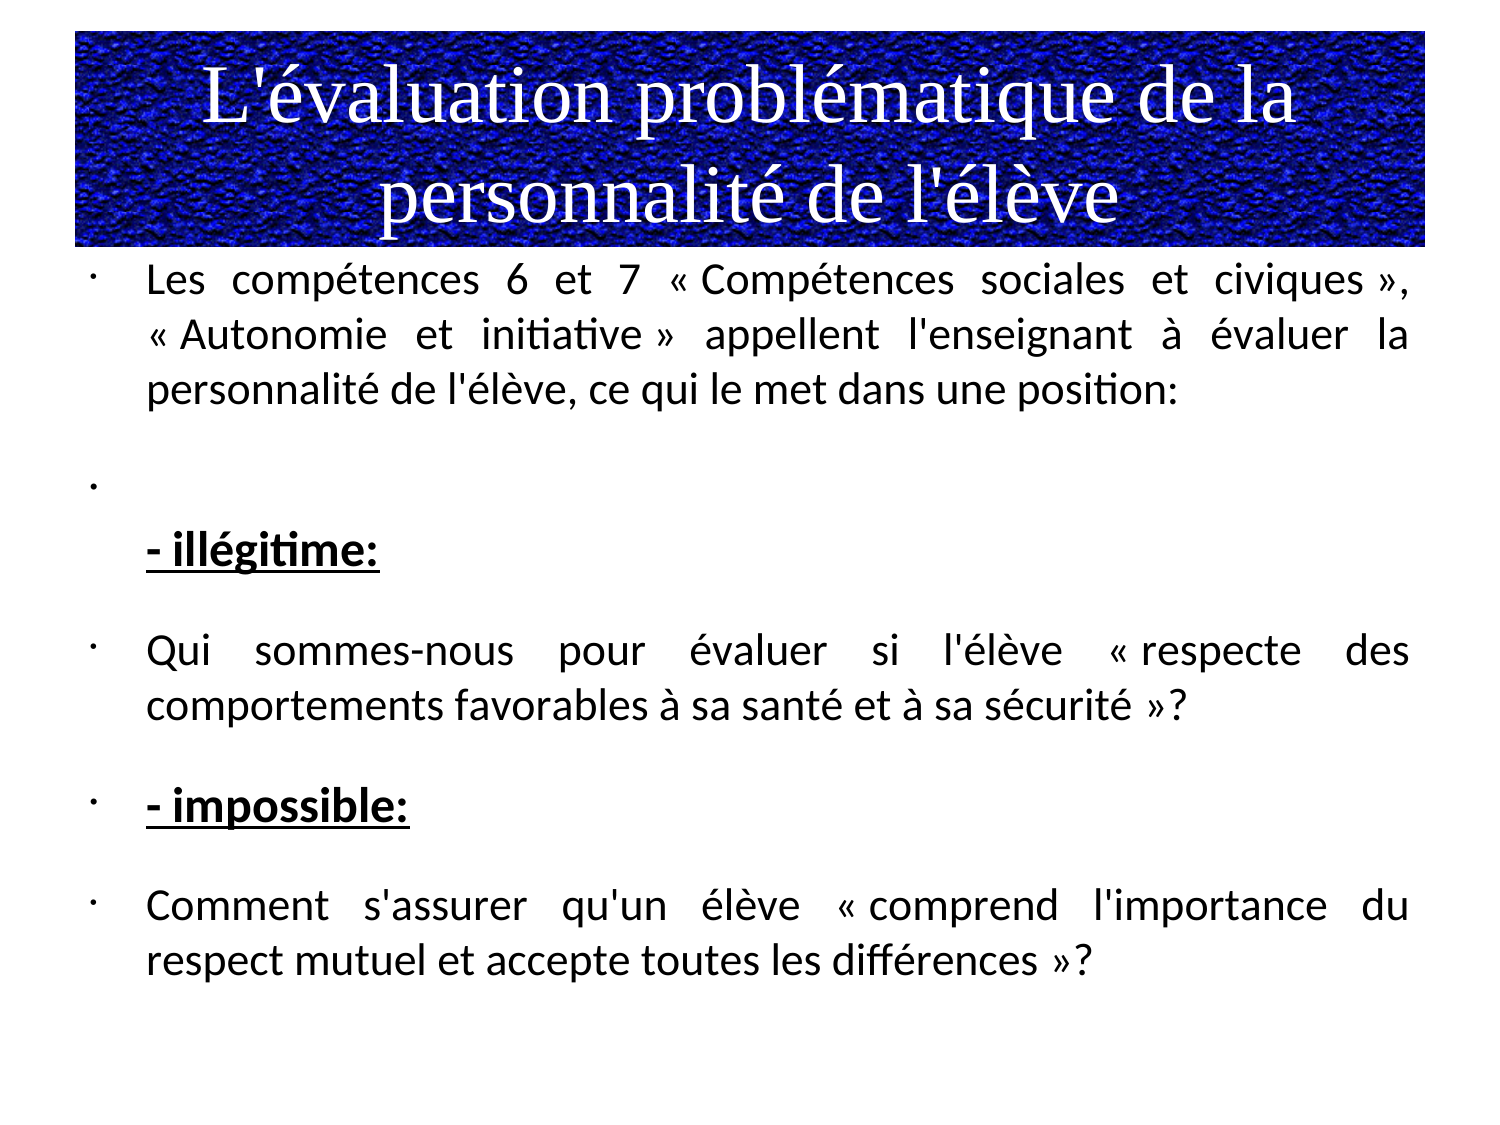

# L'évaluation problématique de la personnalité de l'élève
Les compétences 6 et 7 « Compétences sociales et civiques », « Autonomie et initiative » appellent l'enseignant à évaluer la personnalité de l'élève, ce qui le met dans une position:
- illégitime:
Qui sommes-nous pour évaluer si l'élève « respecte des comportements favorables à sa santé et à sa sécurité »?
- impossible:
Comment s'assurer qu'un élève « comprend l'importance du respect mutuel et accepte toutes les différences »?